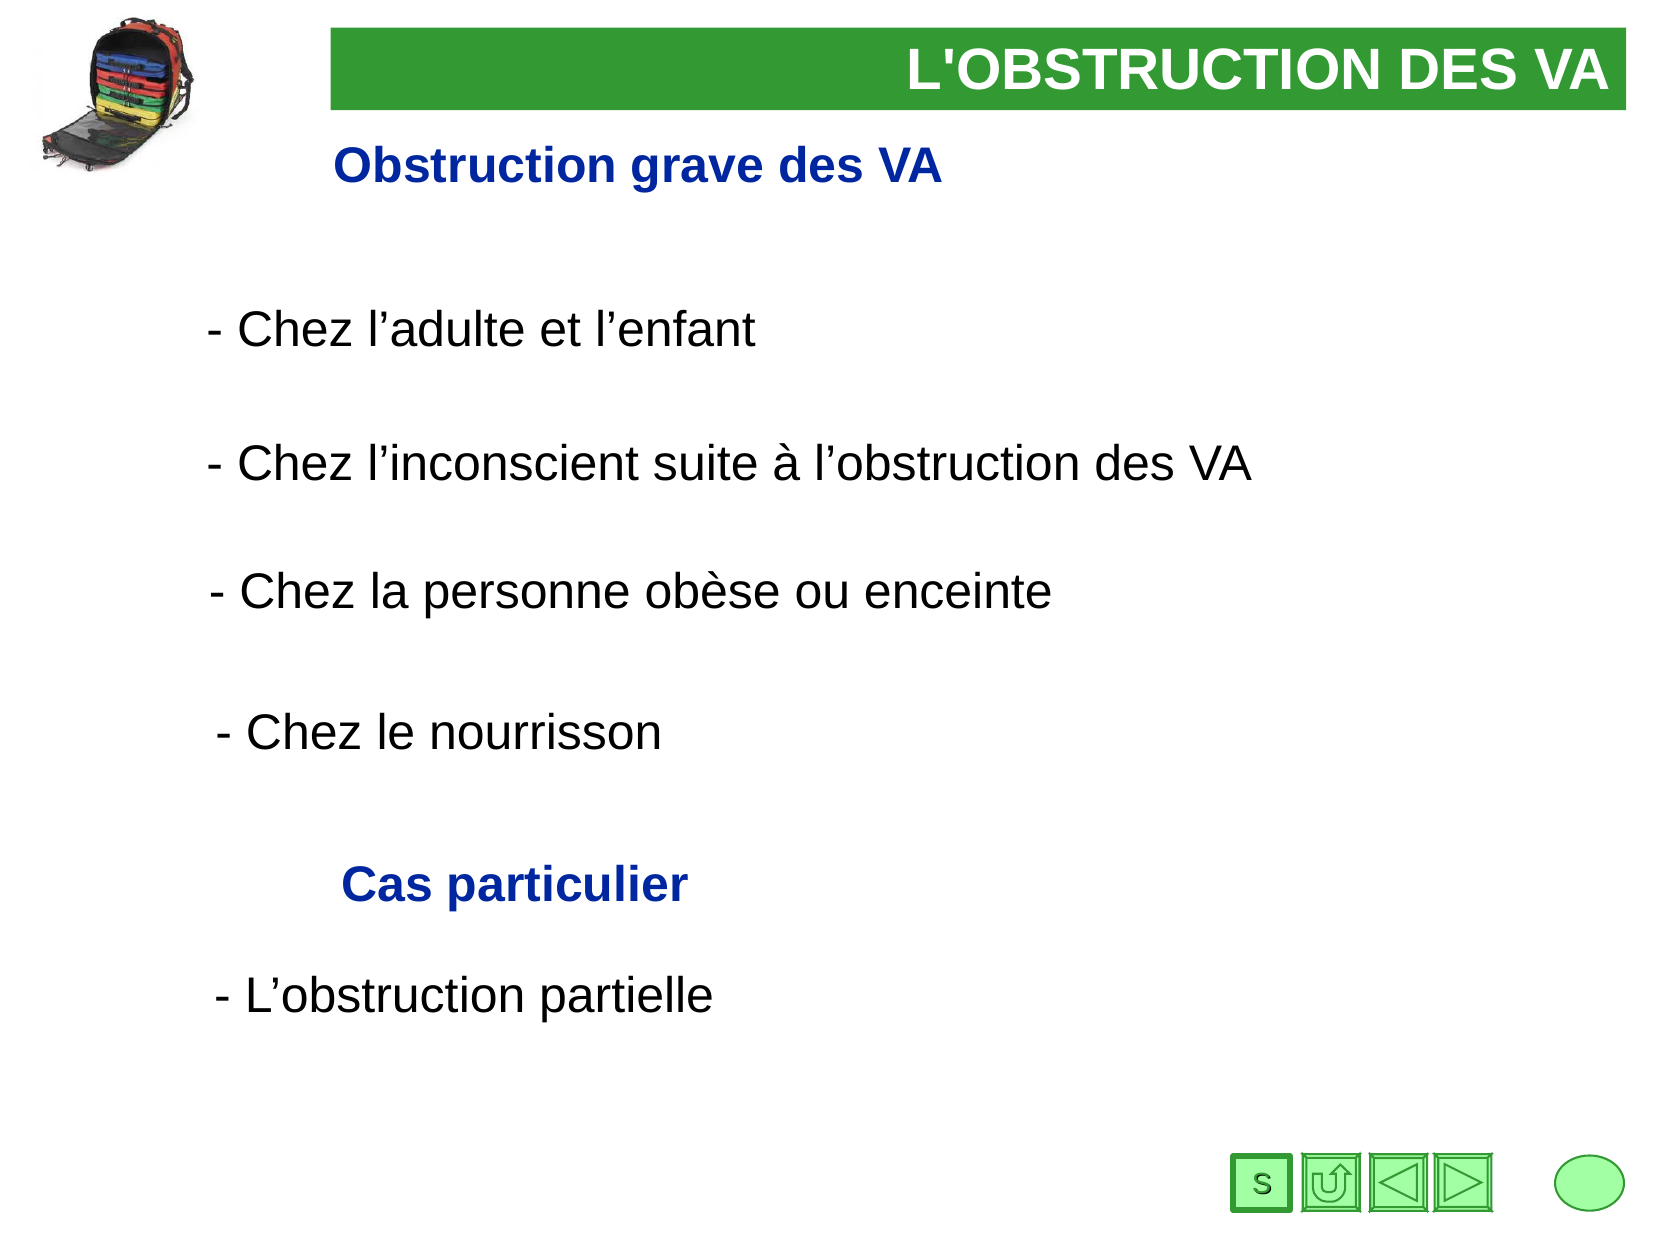

L'OBSTRUCTION DES VA
# Obstruction grave des VA
- Chez l’adulte et l’enfant
- Chez l’inconscient suite à l’obstruction des VA
- Chez la personne obèse ou enceinte
- Chez le nourrisson
Cas particulier
- L’obstruction partielle